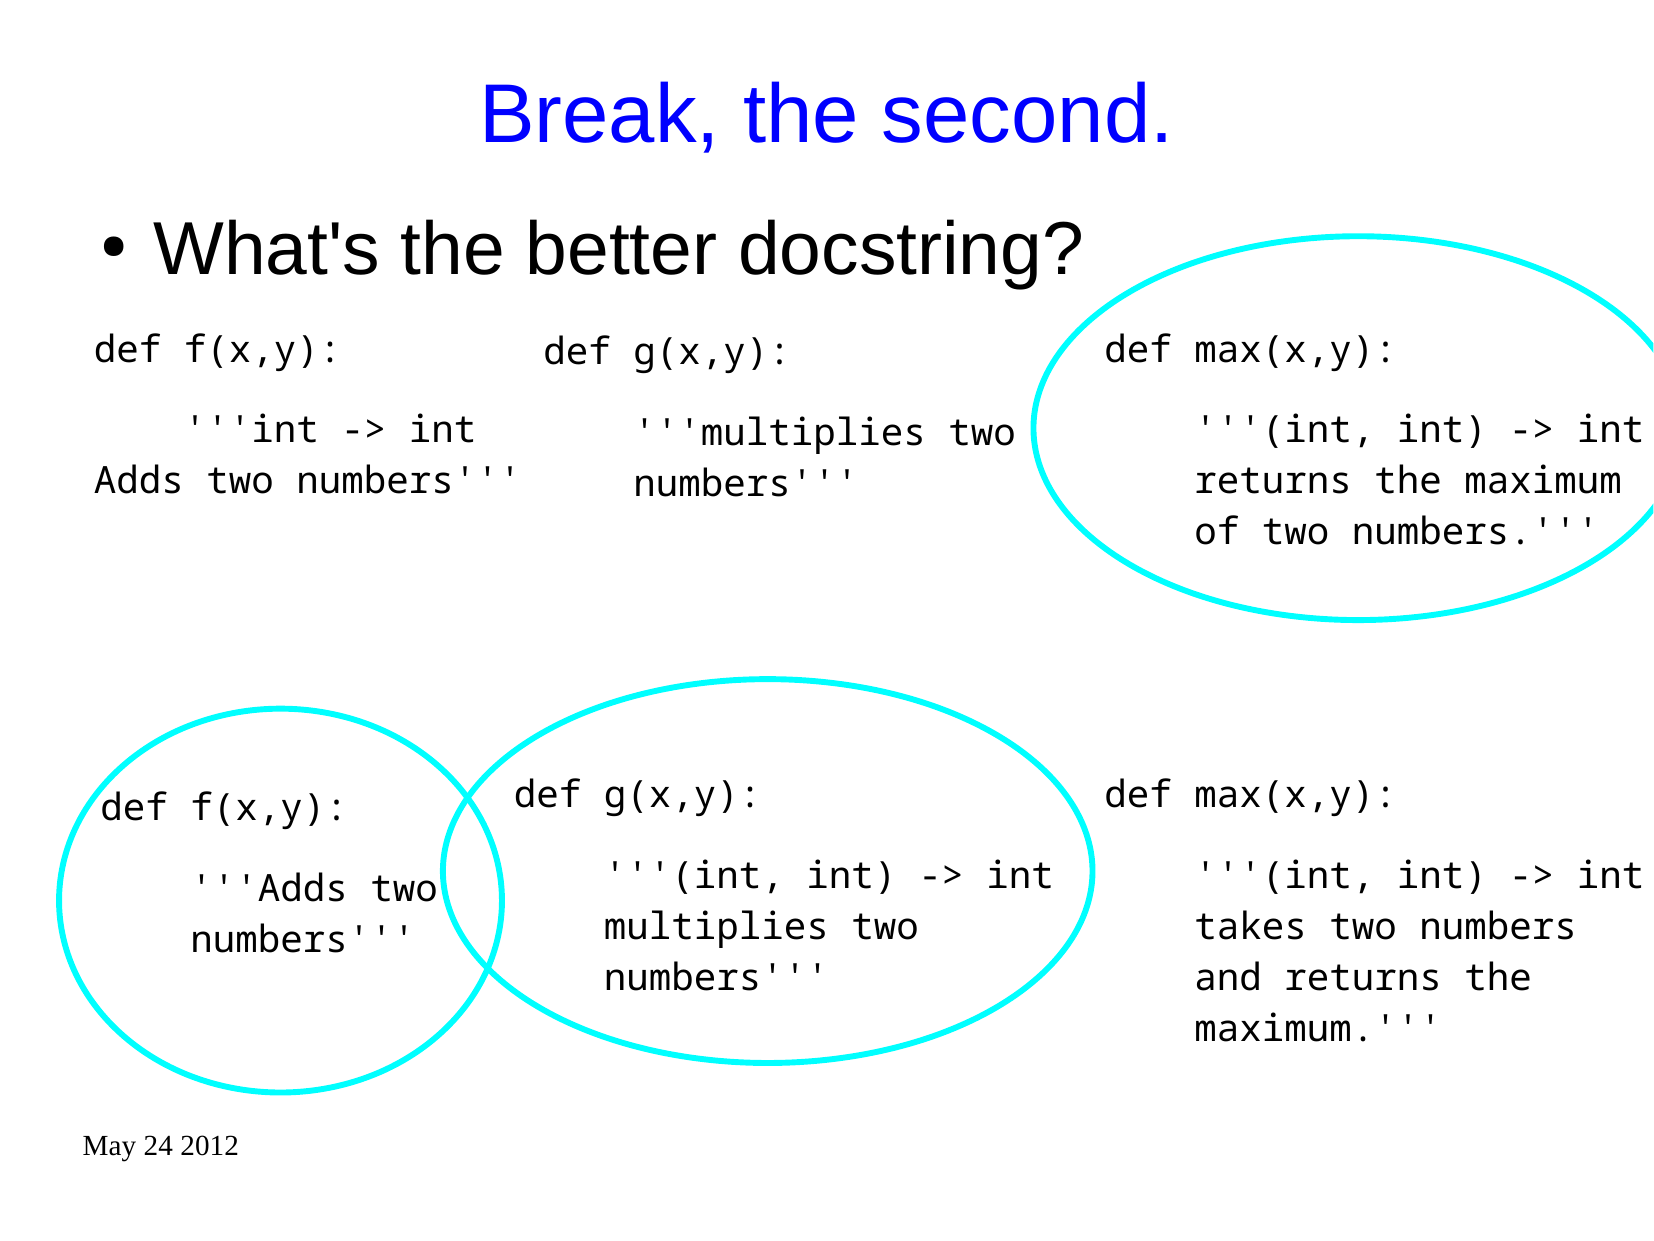

# Break, the second.
What's the better docstring?
def f(x,y):
 '''int -> int Adds two numbers'''
def max(x,y):
 '''(int, int) -> int returns the maximum of two numbers.'''
def g(x,y):
 '''multiplies two numbers'''
def g(x,y):
 '''(int, int) -> int multiplies two numbers'''
def max(x,y):
 '''(int, int) -> int takes two numbers and returns the maximum.'''
def f(x,y):
 '''Adds two numbers'''
May 24 2012